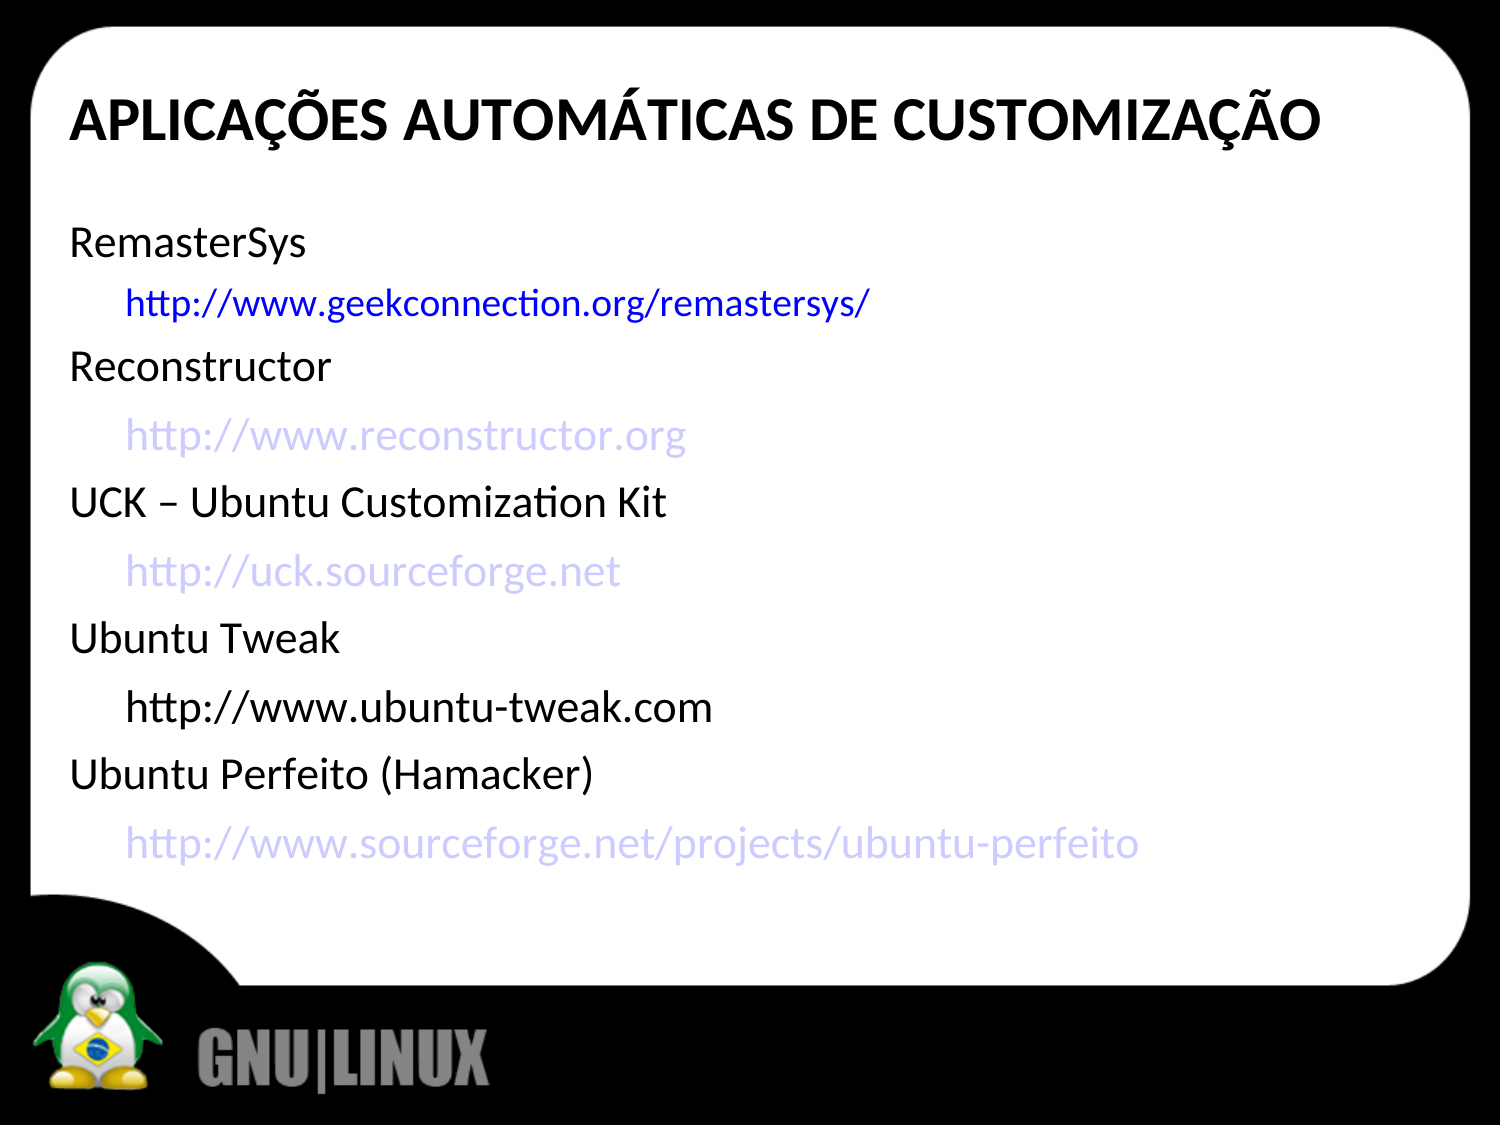

APLICAÇÕES AUTOMÁTICAS DE CUSTOMIZAÇÃO
RemasterSys
http://www.geekconnection.org/remastersys/
Reconstructor
http://www.reconstructor.org
UCK – Ubuntu Customization Kit
http://uck.sourceforge.net
Ubuntu Tweak
http://www.ubuntu-tweak.com
Ubuntu Perfeito (Hamacker)‏
http://www.sourceforge.net/projects/ubuntu-perfeito